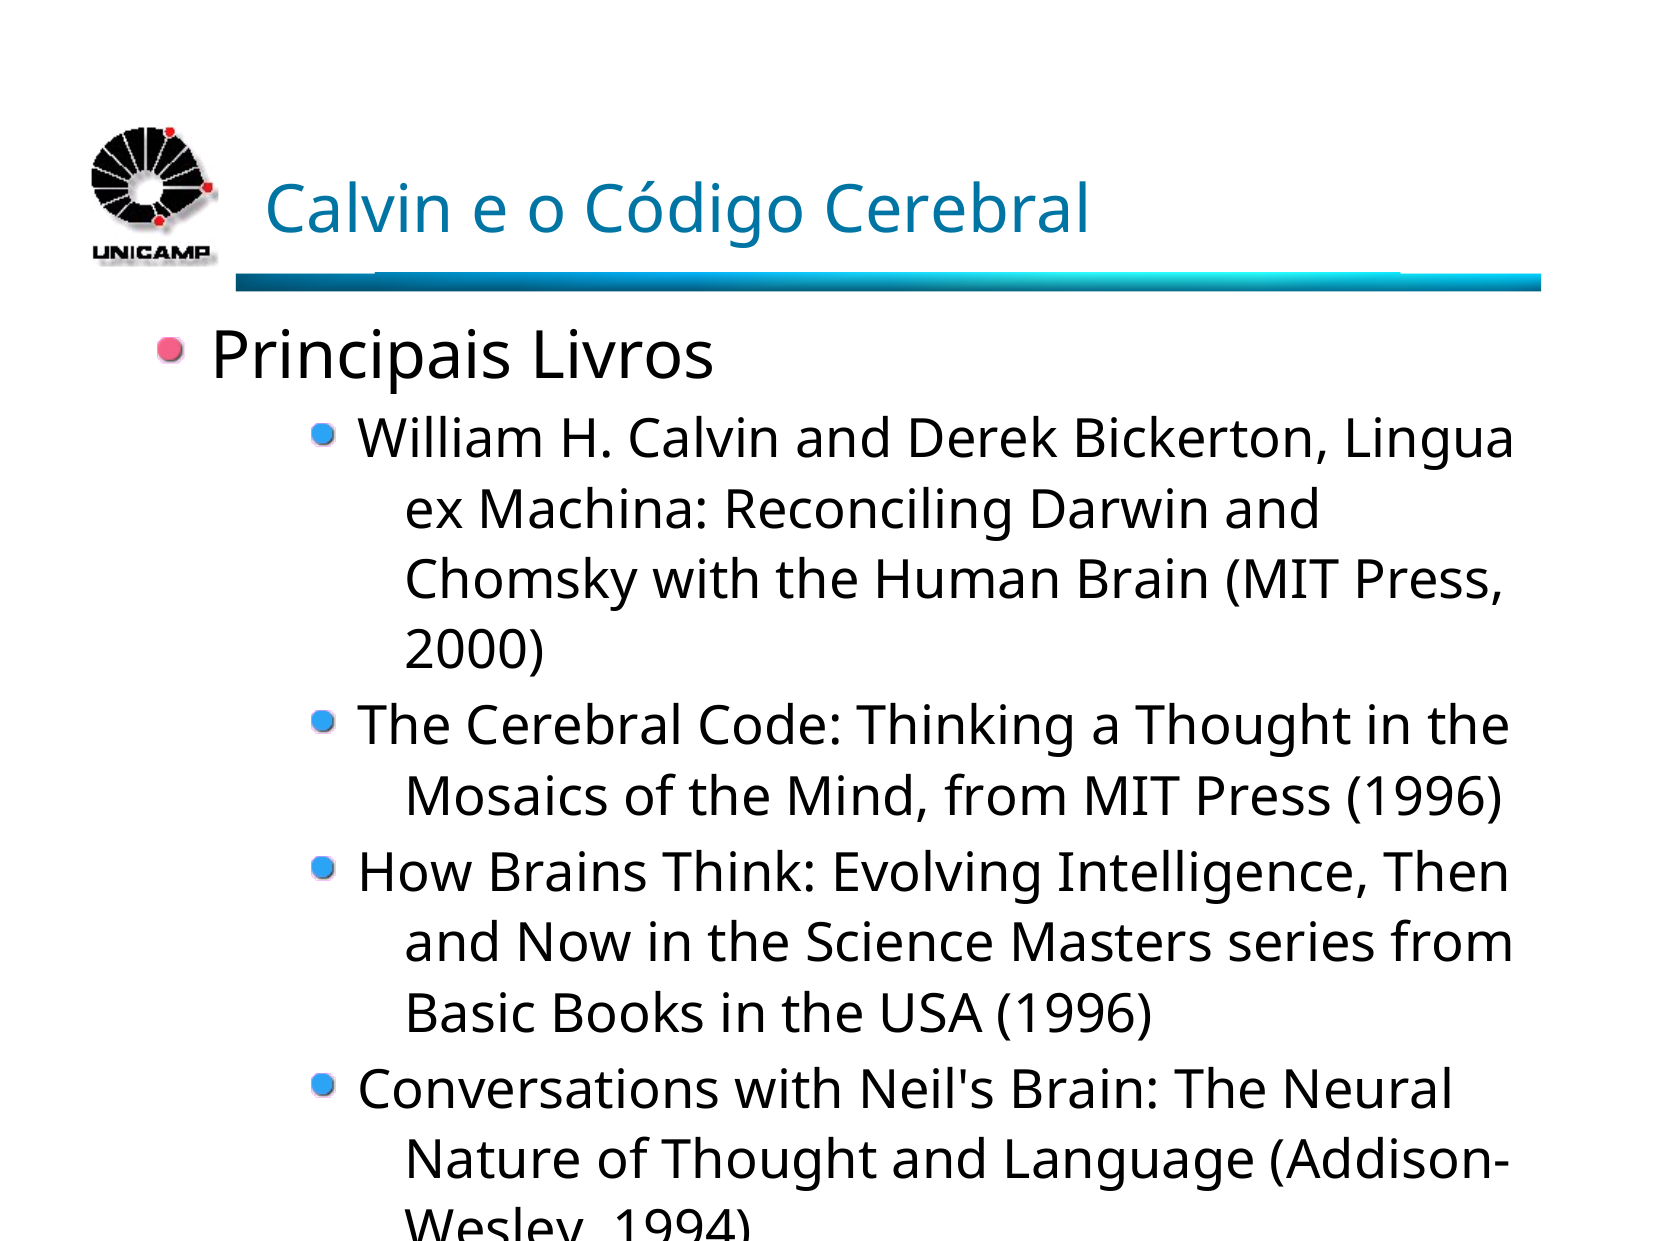

# Calvin e o Código Cerebral
Principais Livros
William H. Calvin and Derek Bickerton, Lingua ex Machina: Reconciling Darwin and Chomsky with the Human Brain (MIT Press, 2000)
The Cerebral Code: Thinking a Thought in the Mosaics of the Mind, from MIT Press (1996)
How Brains Think: Evolving Intelligence, Then and Now in the Science Masters series from Basic Books in the USA (1996)
Conversations with Neil's Brain: The Neural Nature of Thought and Language (Addison-Wesley, 1994),